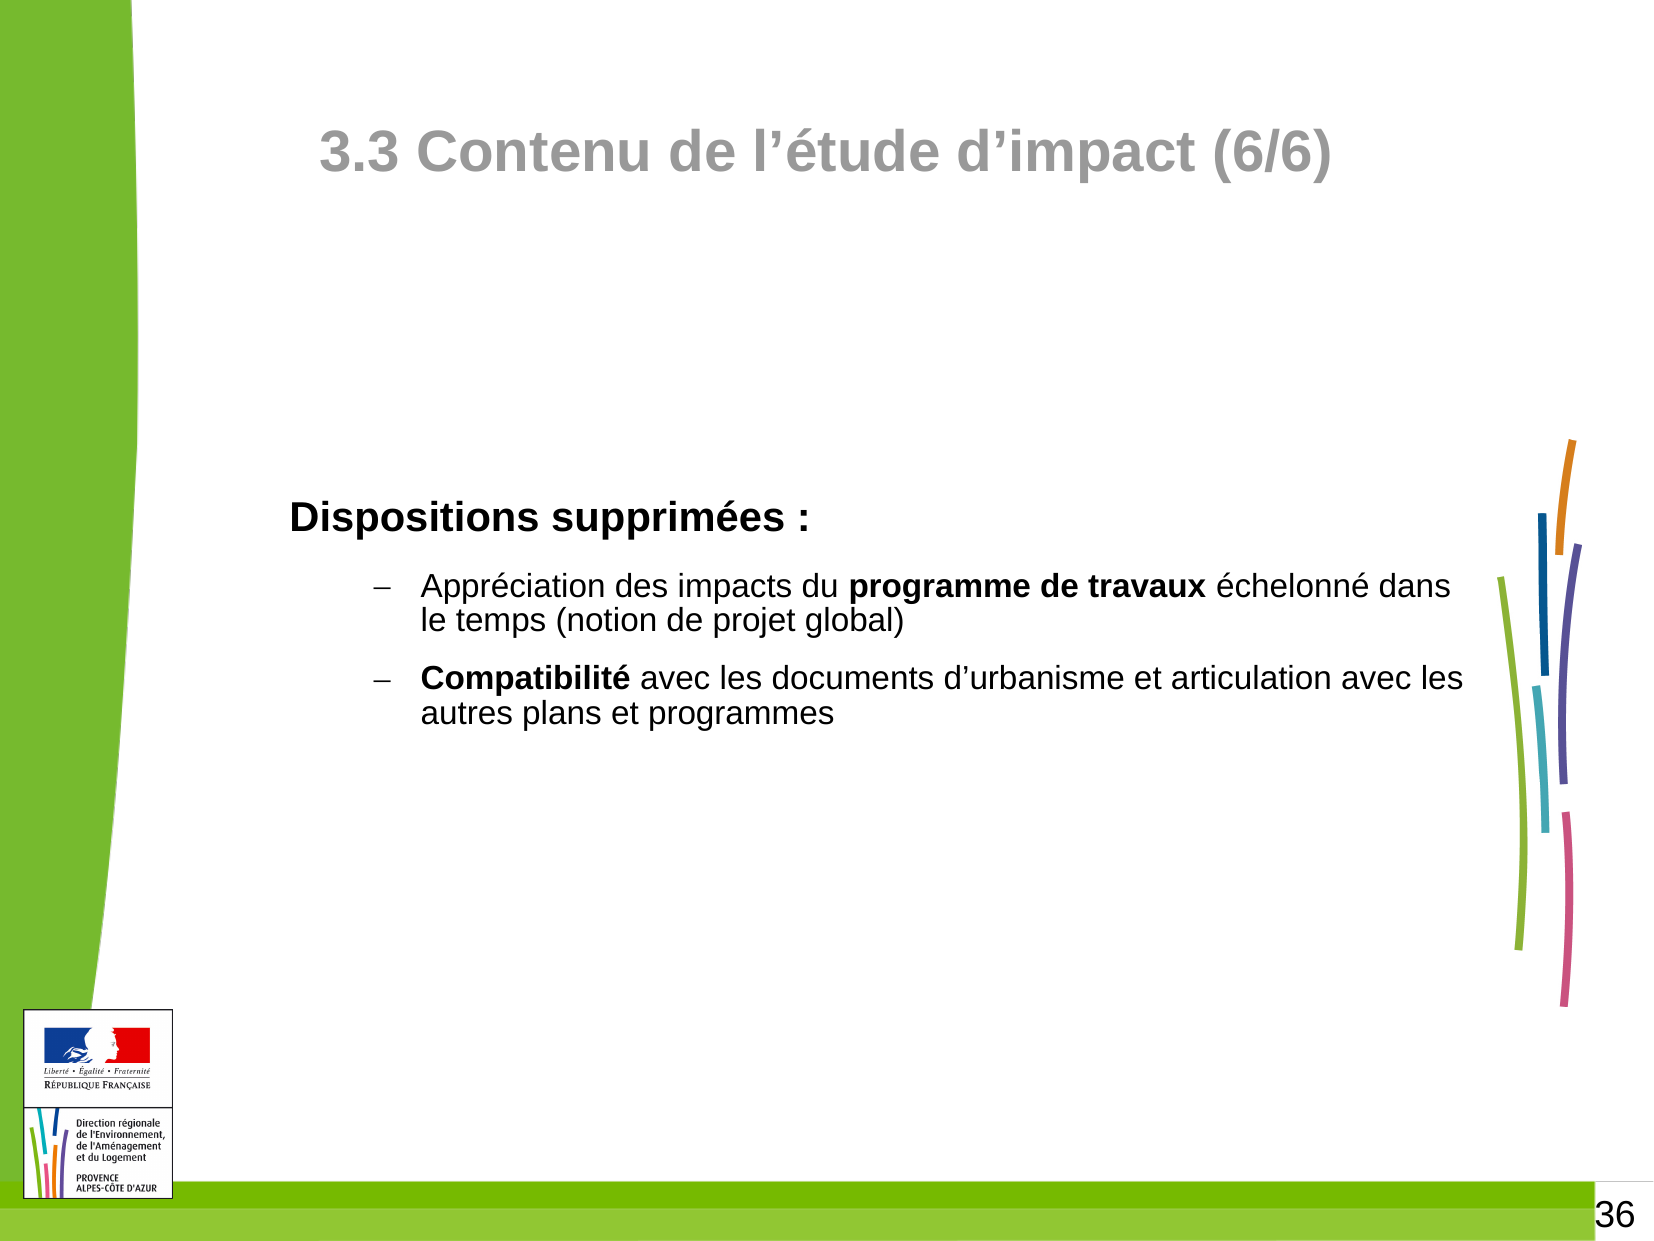

# 3.3 Contenu de l’étude d’impact (6/6)
Dispositions supprimées :
Appréciation des impacts du programme de travaux échelonné dans le temps (notion de projet global)
Compatibilité avec les documents d’urbanisme et articulation avec les autres plans et programmes